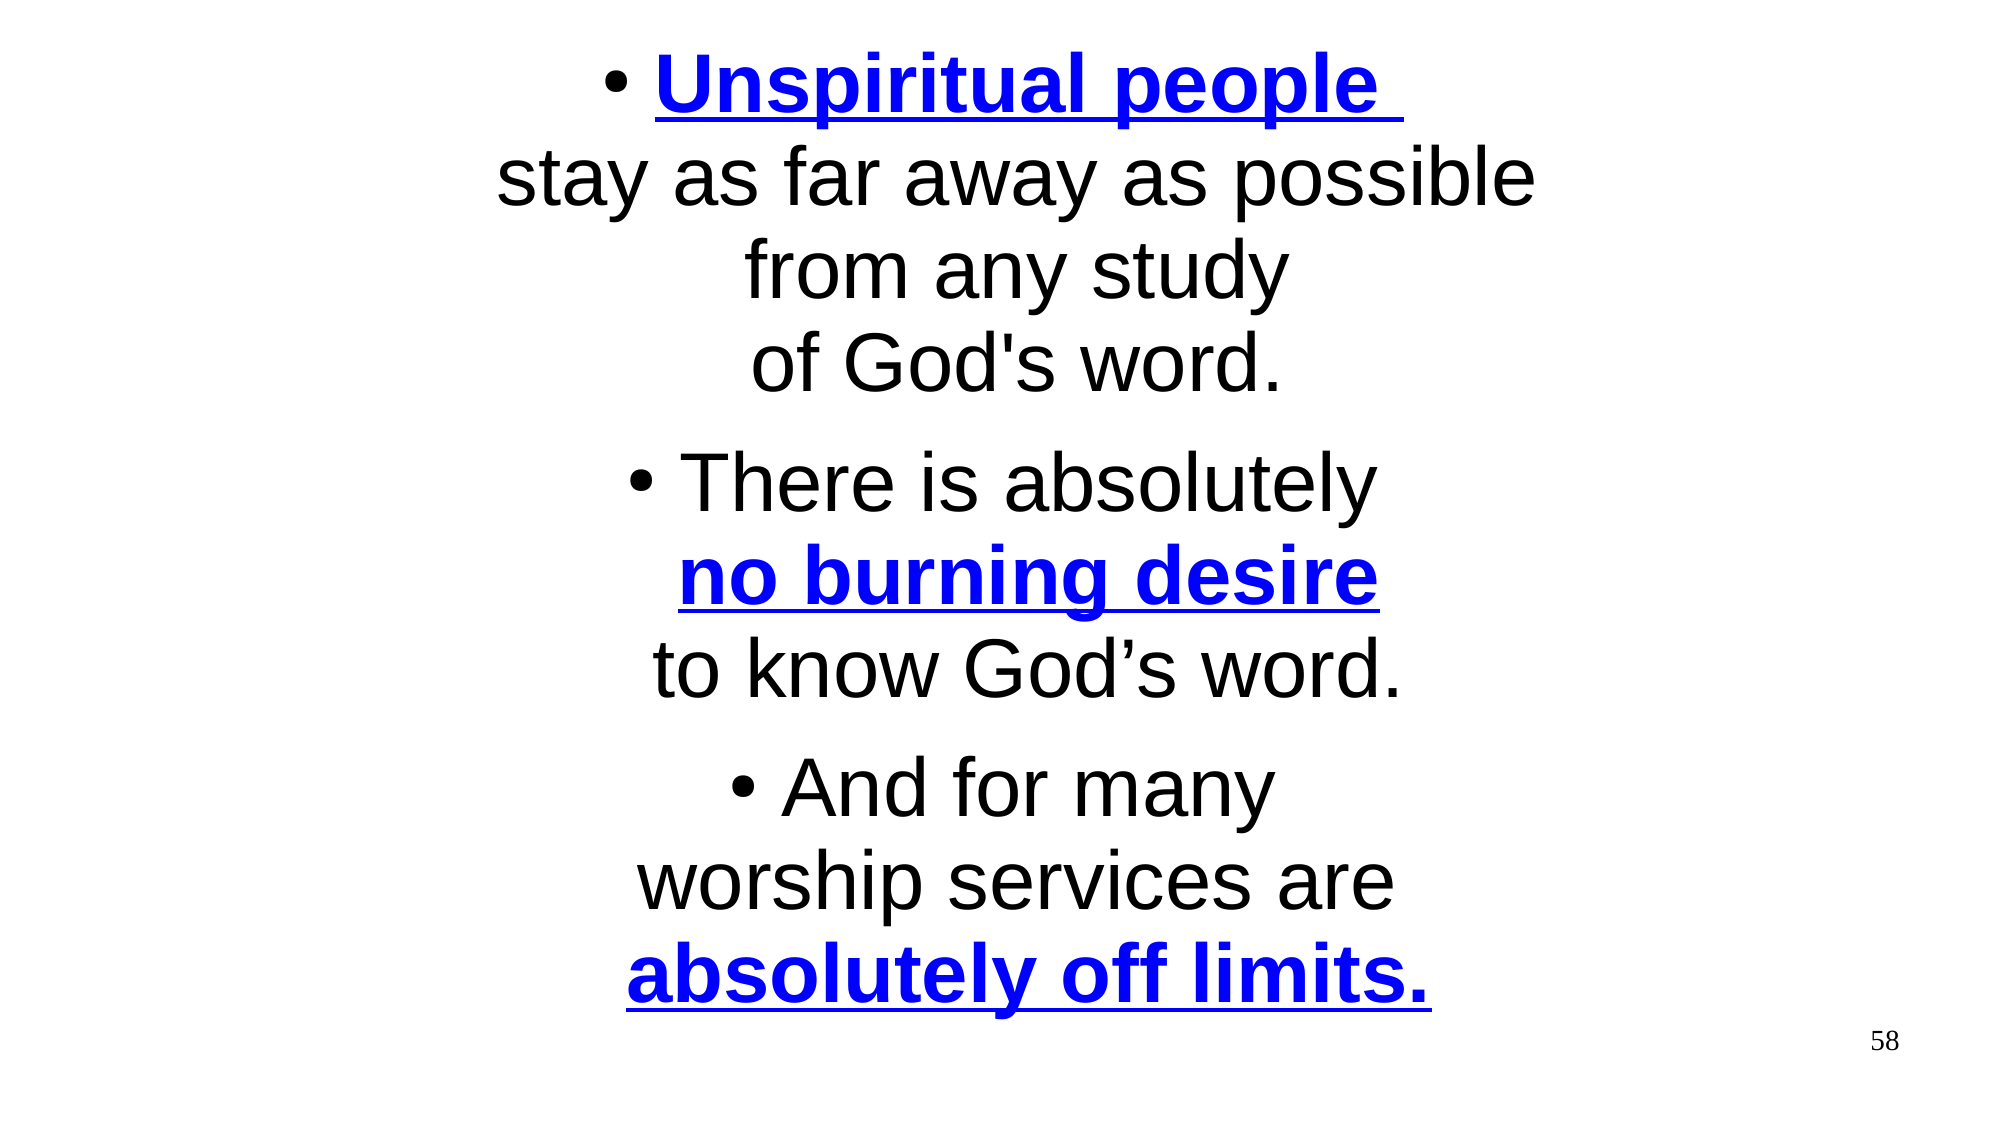

# Unspiritual people stay as far away as possible from any study of God's word.
There is absolutely
no burning desire
to know God’s word.
And for many
worship services are
absolutely off limits.
58